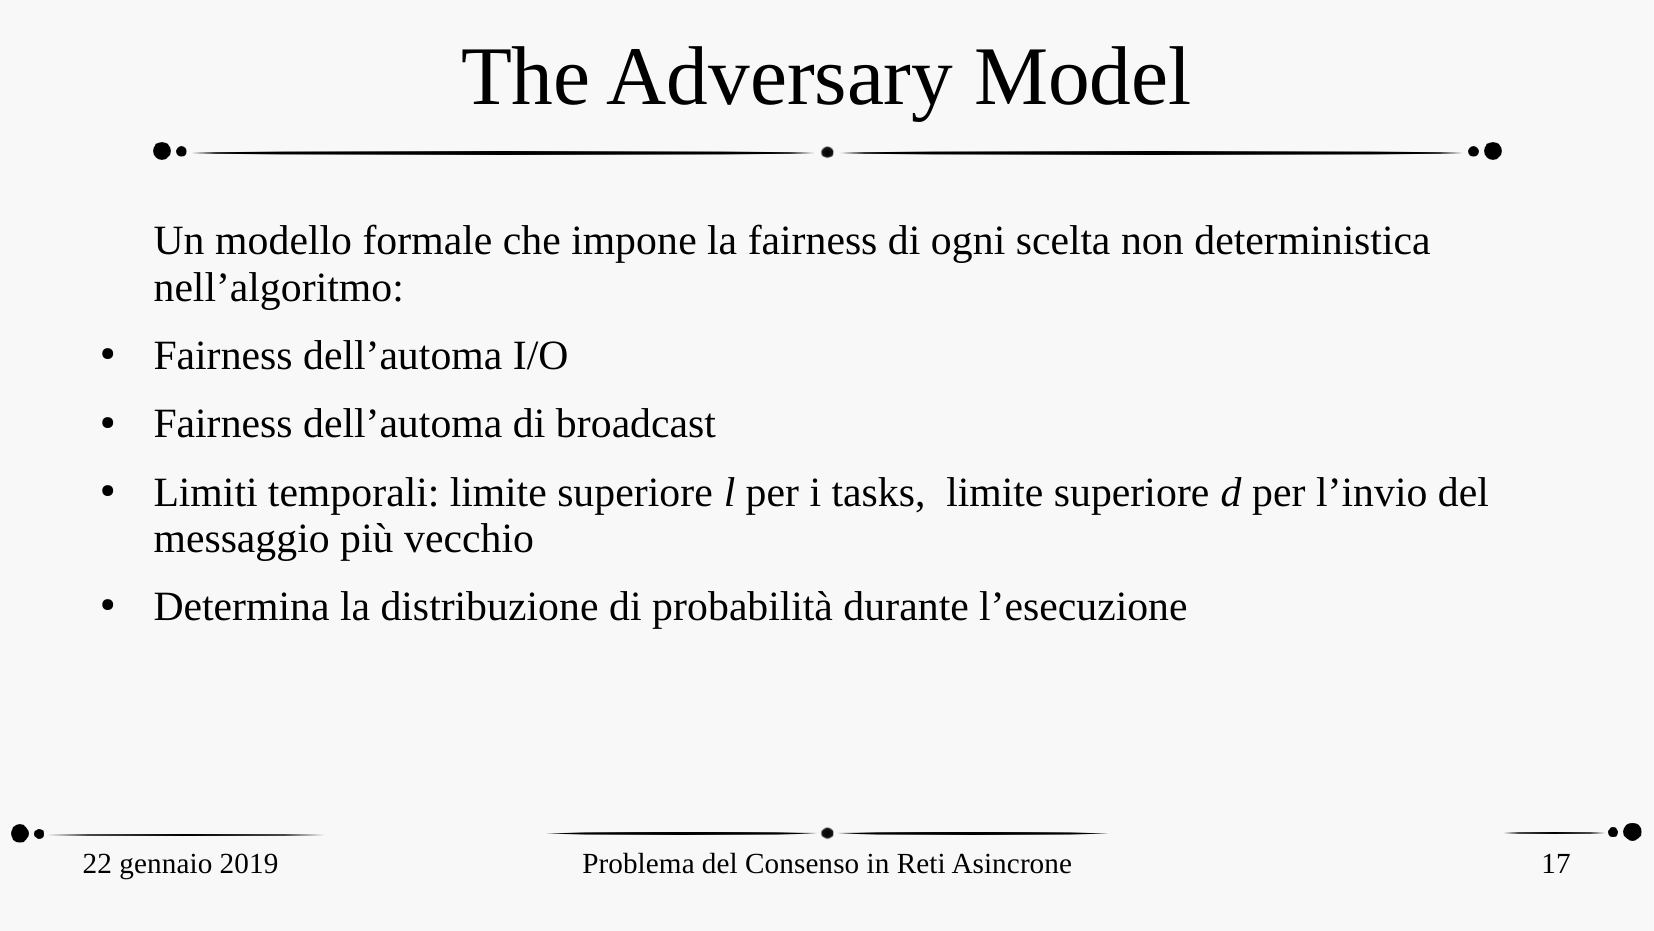

# The Adversary Model
Un modello formale che impone la fairness di ogni scelta non deterministica nell’algoritmo:
Fairness dell’automa I/O
Fairness dell’automa di broadcast
Limiti temporali: limite superiore l per i tasks, limite superiore d per l’invio del messaggio più vecchio
Determina la distribuzione di probabilità durante l’esecuzione
22 gennaio 2019
Problema del Consenso in Reti Asincrone
17